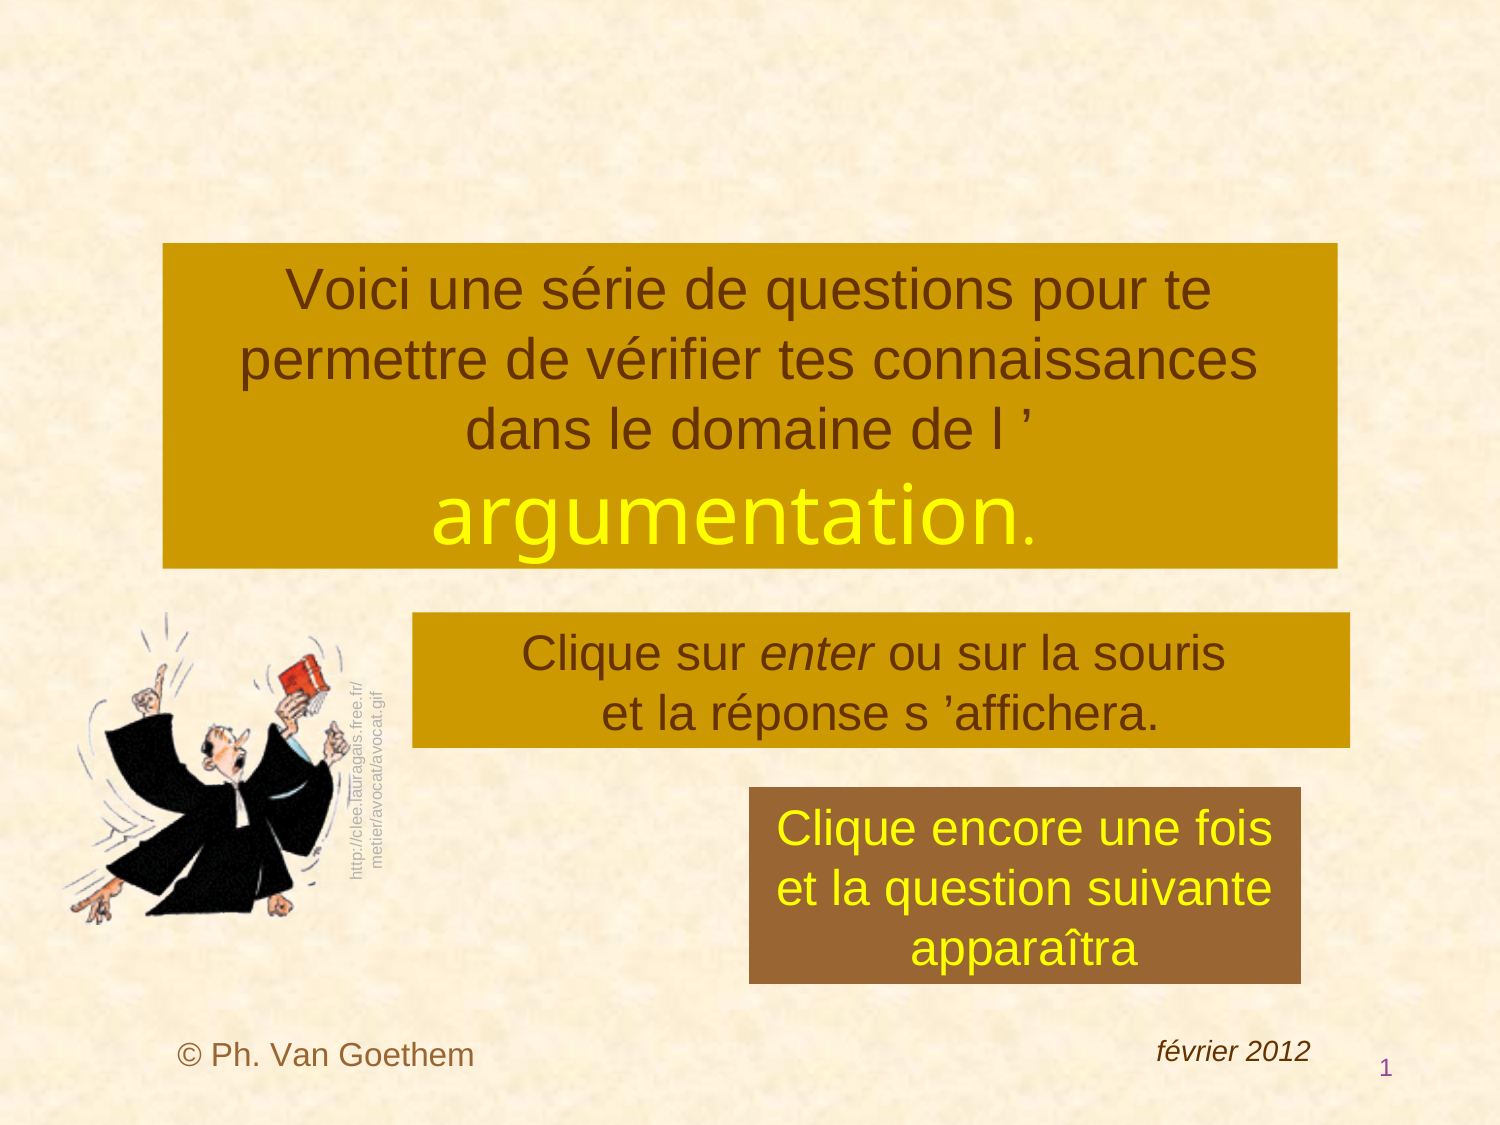

Voici une série de questions pour te permettre de vérifier tes connaissances dans le domaine de l ’
argumentation.
http://clee.lauragais.free.fr/metier/avocat/avocat.gif
Clique sur enter ou sur la souris
et la réponse s ’affichera.
Clique encore une fois et la question suivante apparaîtra
© Ph. Van Goethem
février 2012
1